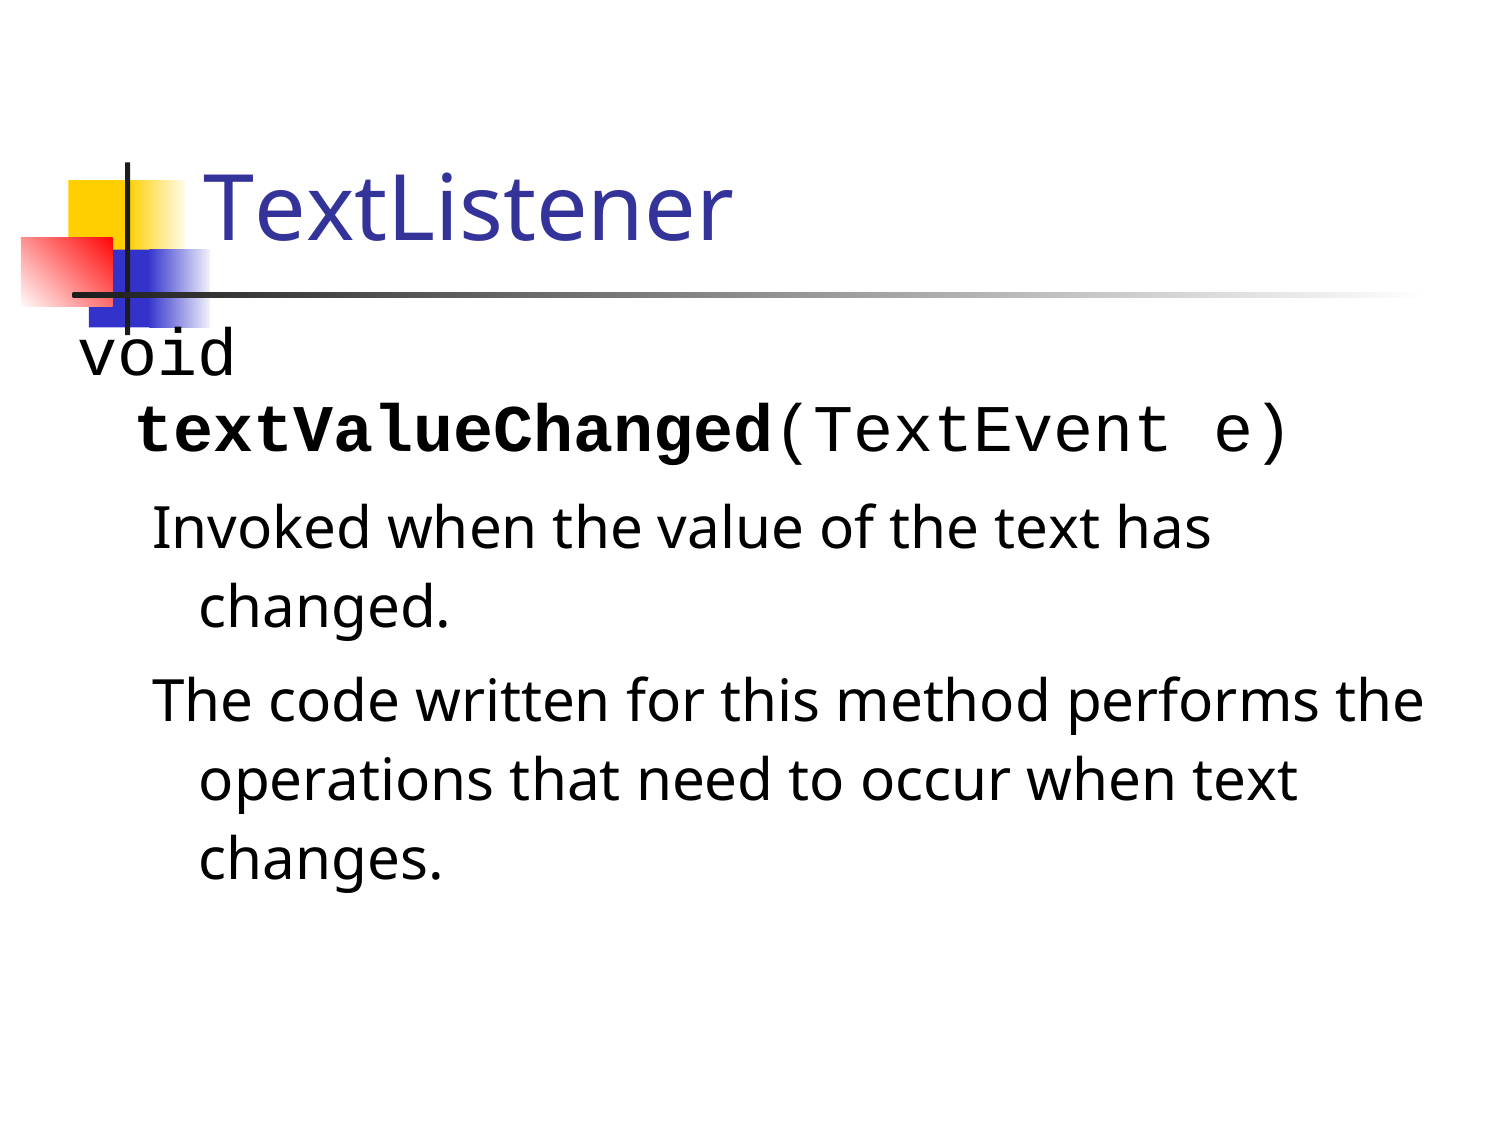

# TextListener
void textValueChanged(TextEvent e)
Invoked when the value of the text has changed.
The code written for this method performs the operations that need to occur when text changes.